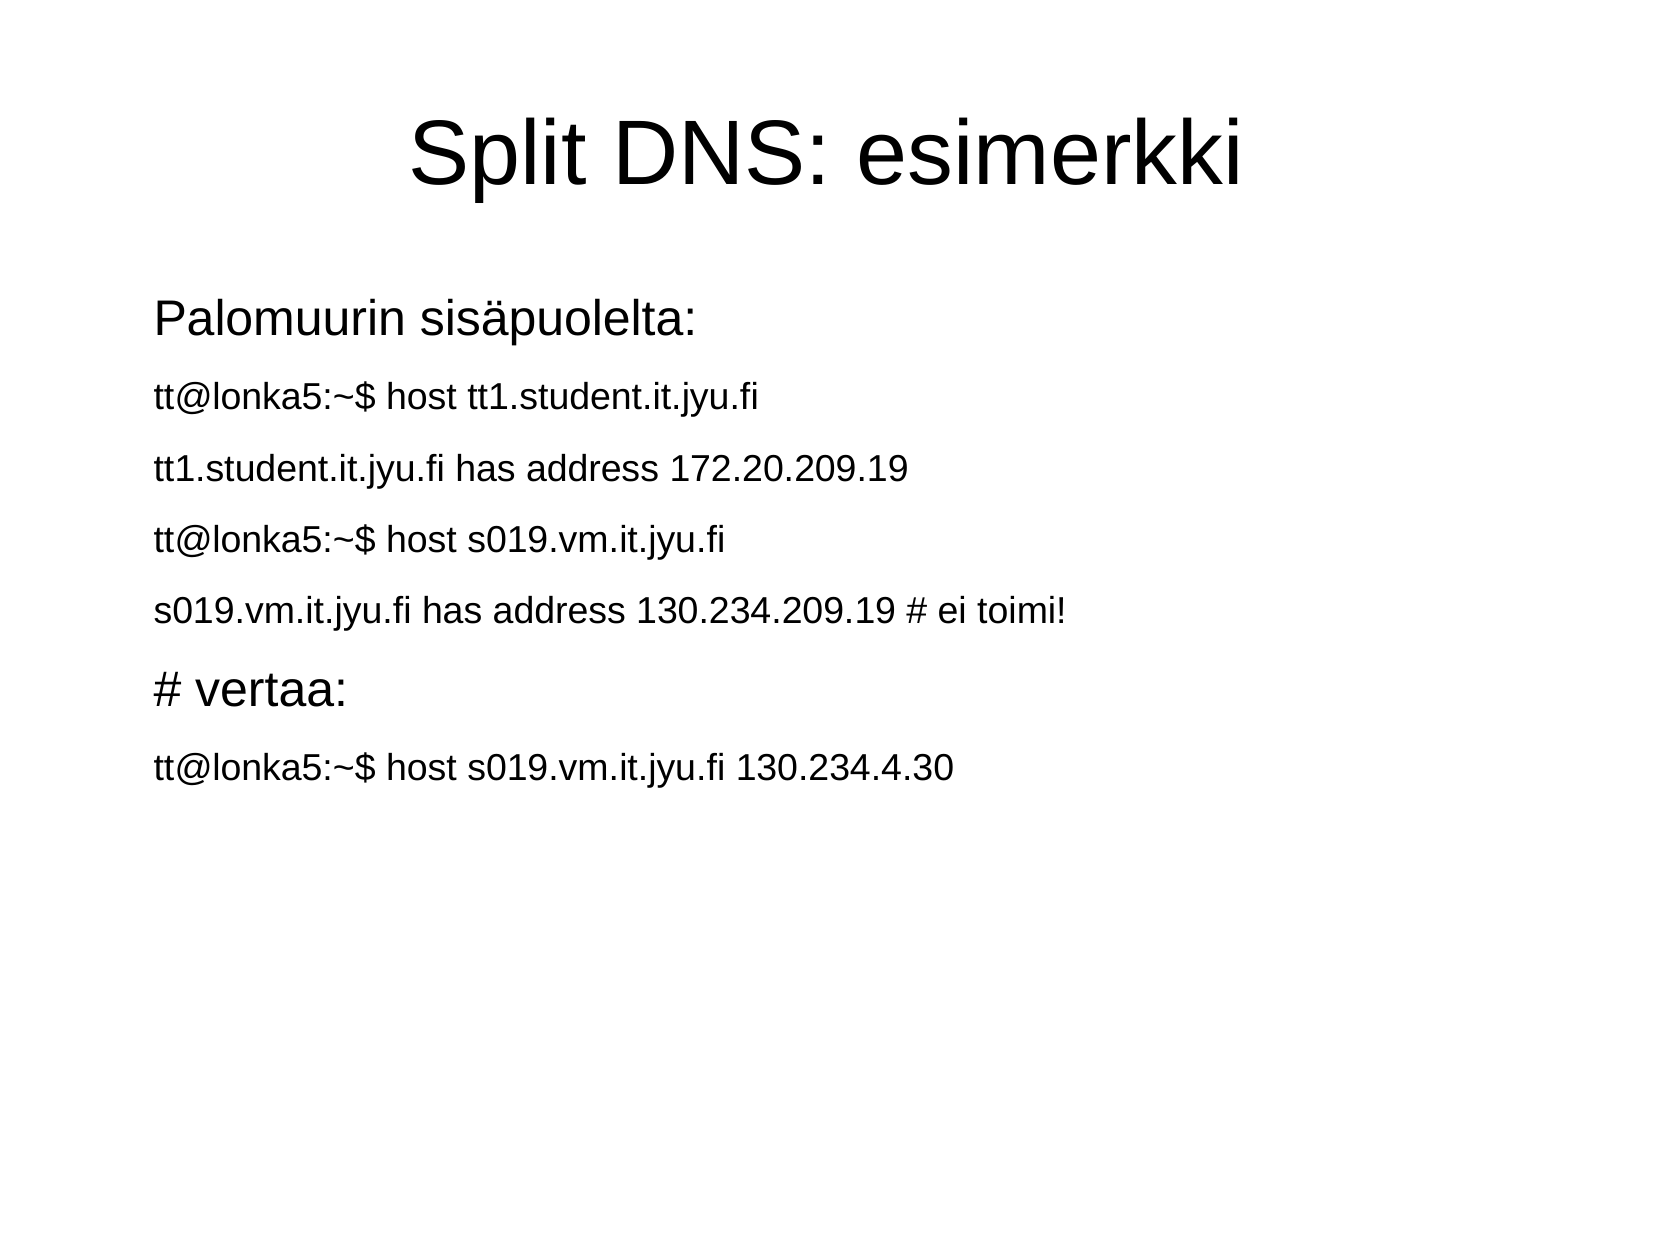

# Split DNS: esimerkki
Palomuurin sisäpuolelta:
tt@lonka5:~$ host tt1.student.it.jyu.fi
tt1.student.it.jyu.fi has address 172.20.209.19
tt@lonka5:~$ host s019.vm.it.jyu.fi
s019.vm.it.jyu.fi has address 130.234.209.19 # ei toimi!
# vertaa:
tt@lonka5:~$ host s019.vm.it.jyu.fi 130.234.4.30